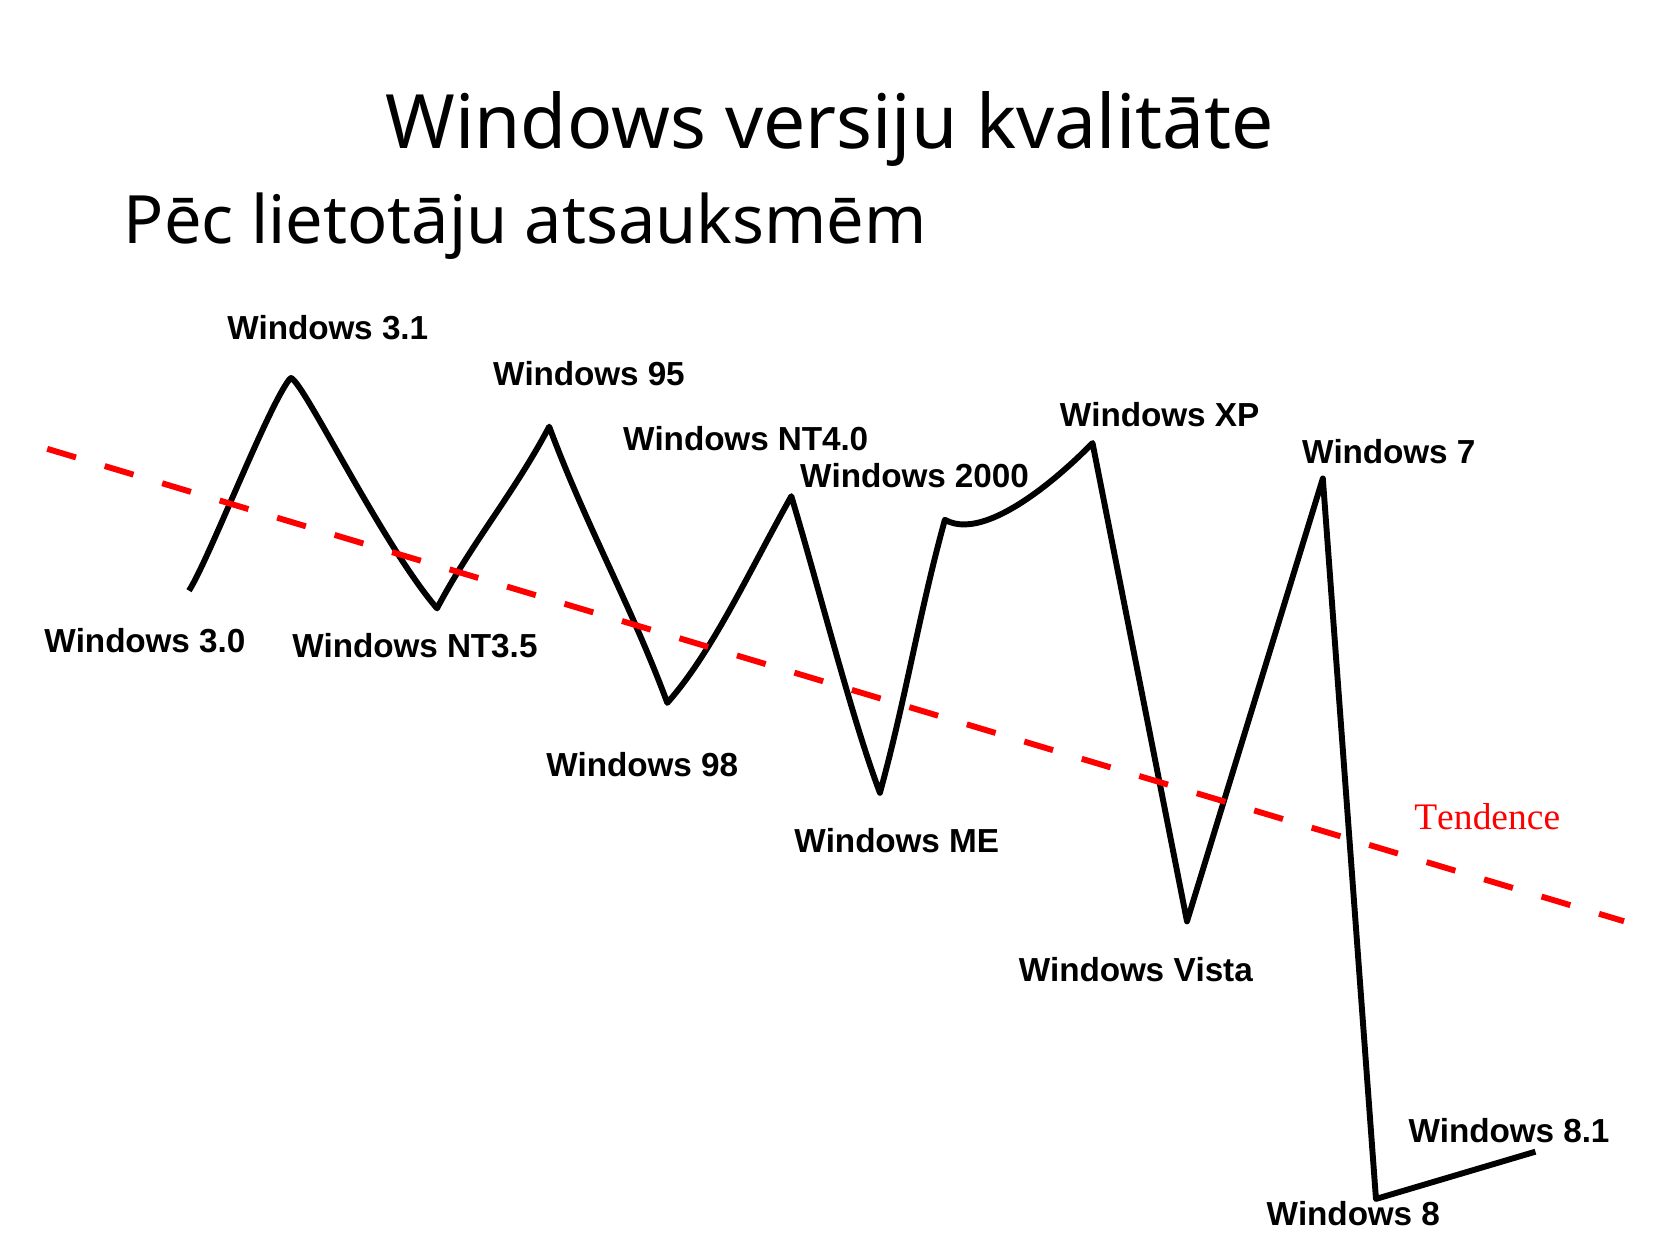

# Windows versiju kvalitāte
Pēc lietotāju atsauksmēm
Windows 3.1
Windows 95
Windows XP
Windows NT4.0
Windows 7
Tendence
Windows 2000
Windows 3.0
Windows NT3.5
Windows 98
Windows ME
Windows Vista
Windows 8.1
Windows 8